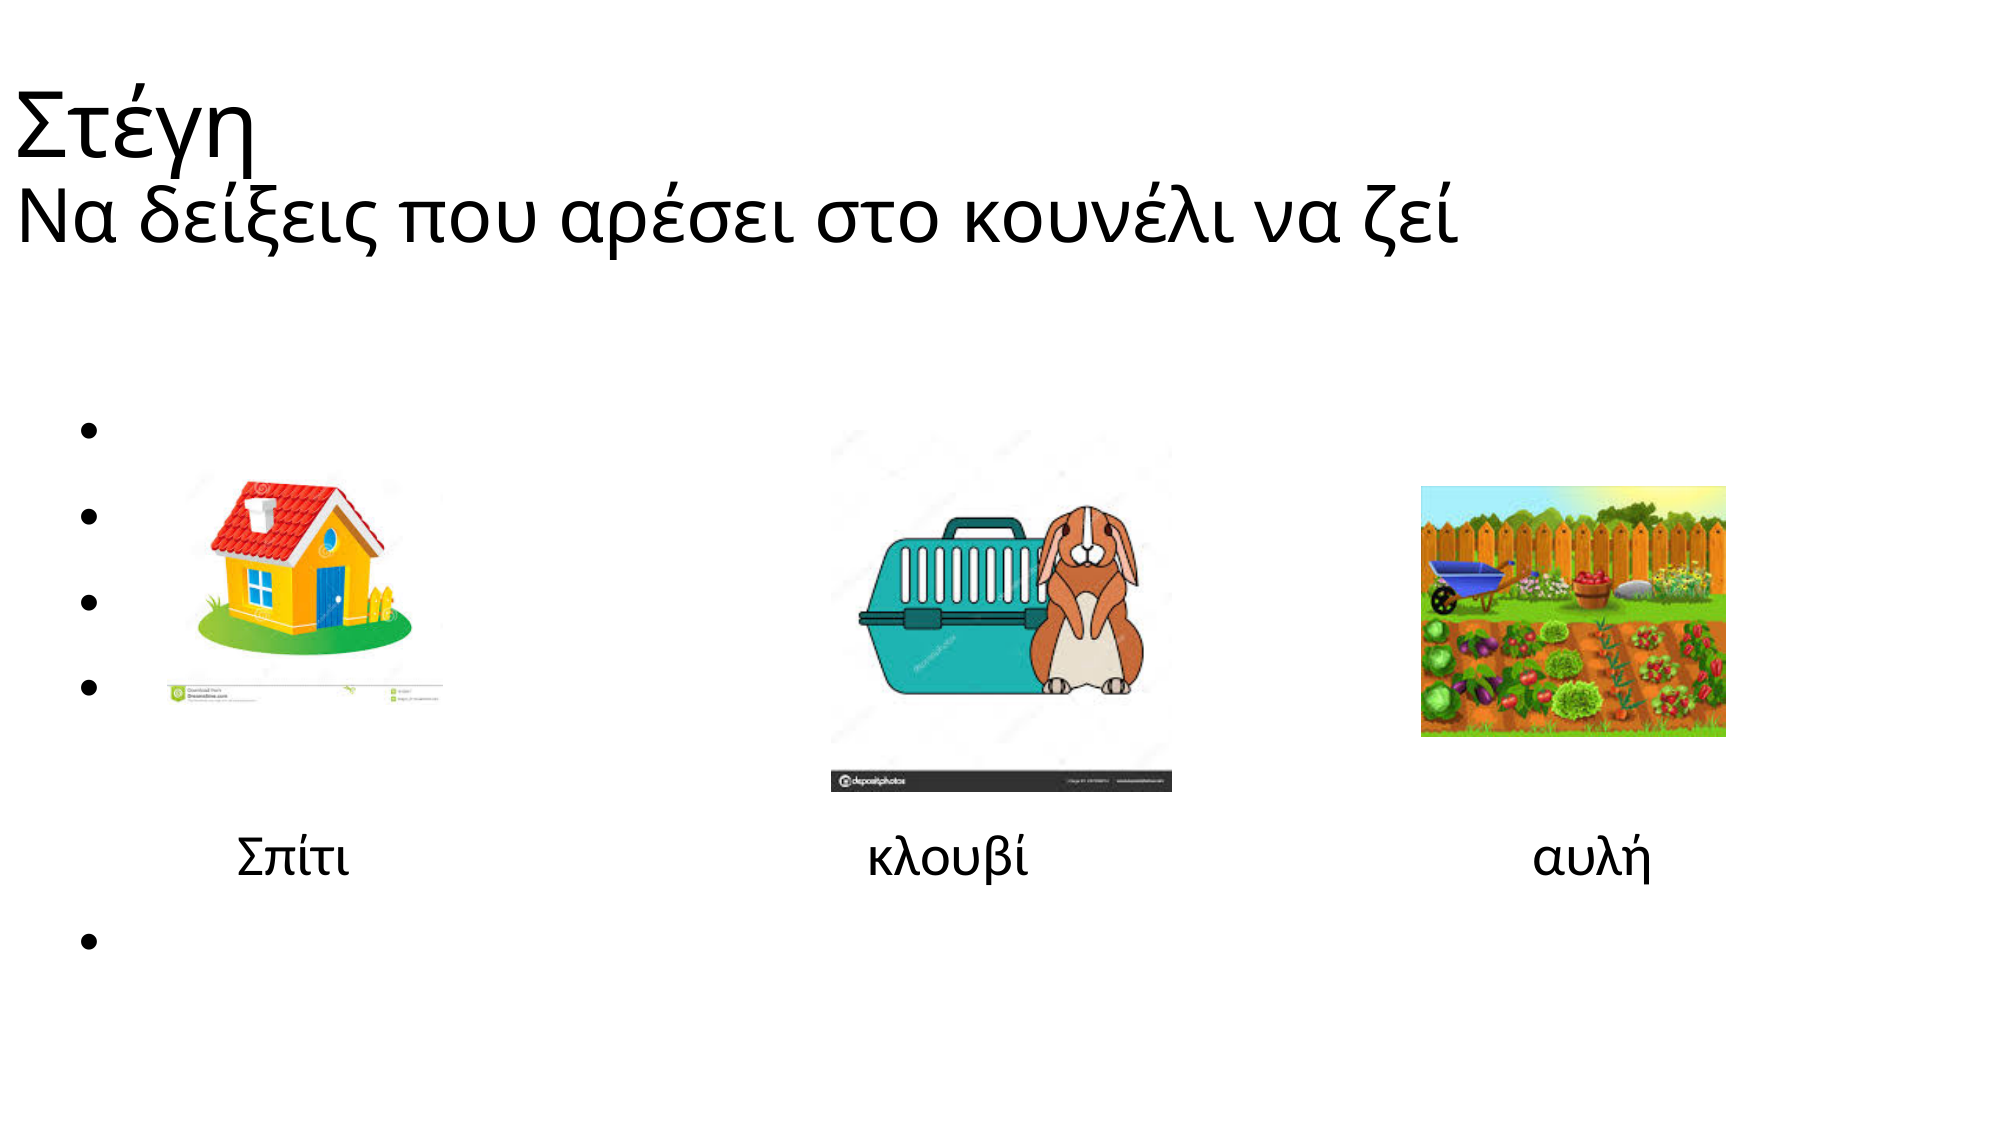

# Στέγη Να δείξεις που αρέσει στο κουνέλι να ζεί
 Σπίτι κλουβί αυλή